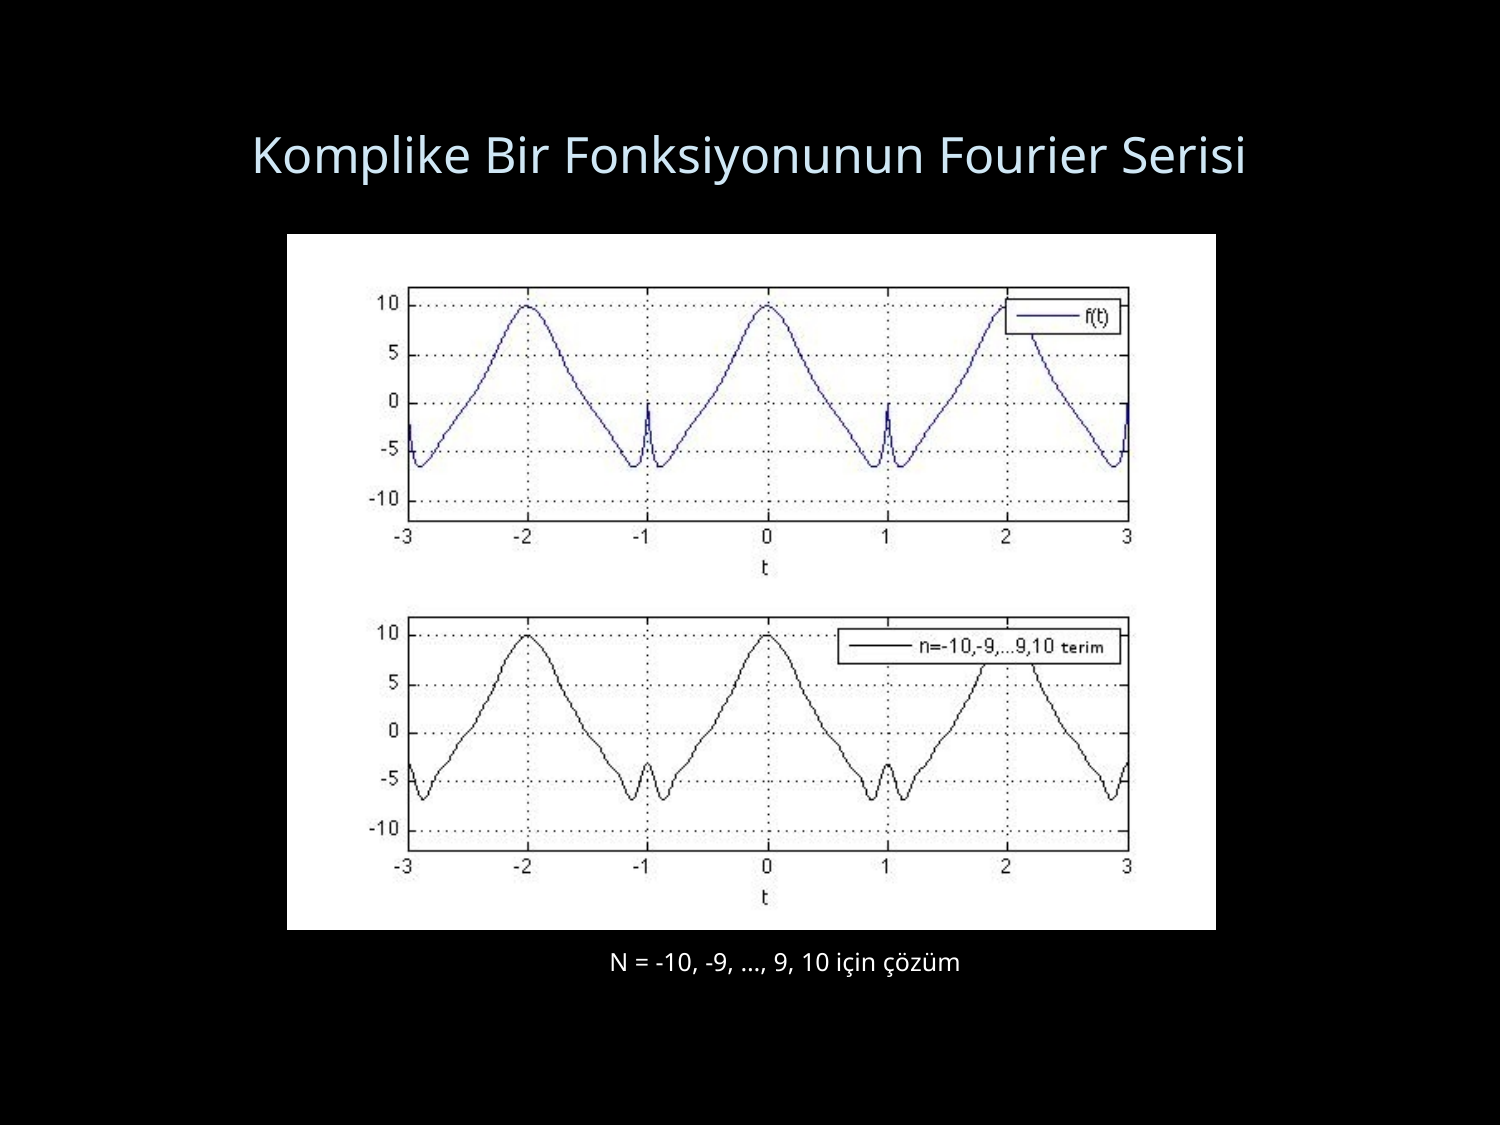

# Komplike Bir Fonksiyonunun Fourier Serisi
N = -10, -9, …, 9, 10 için çözüm